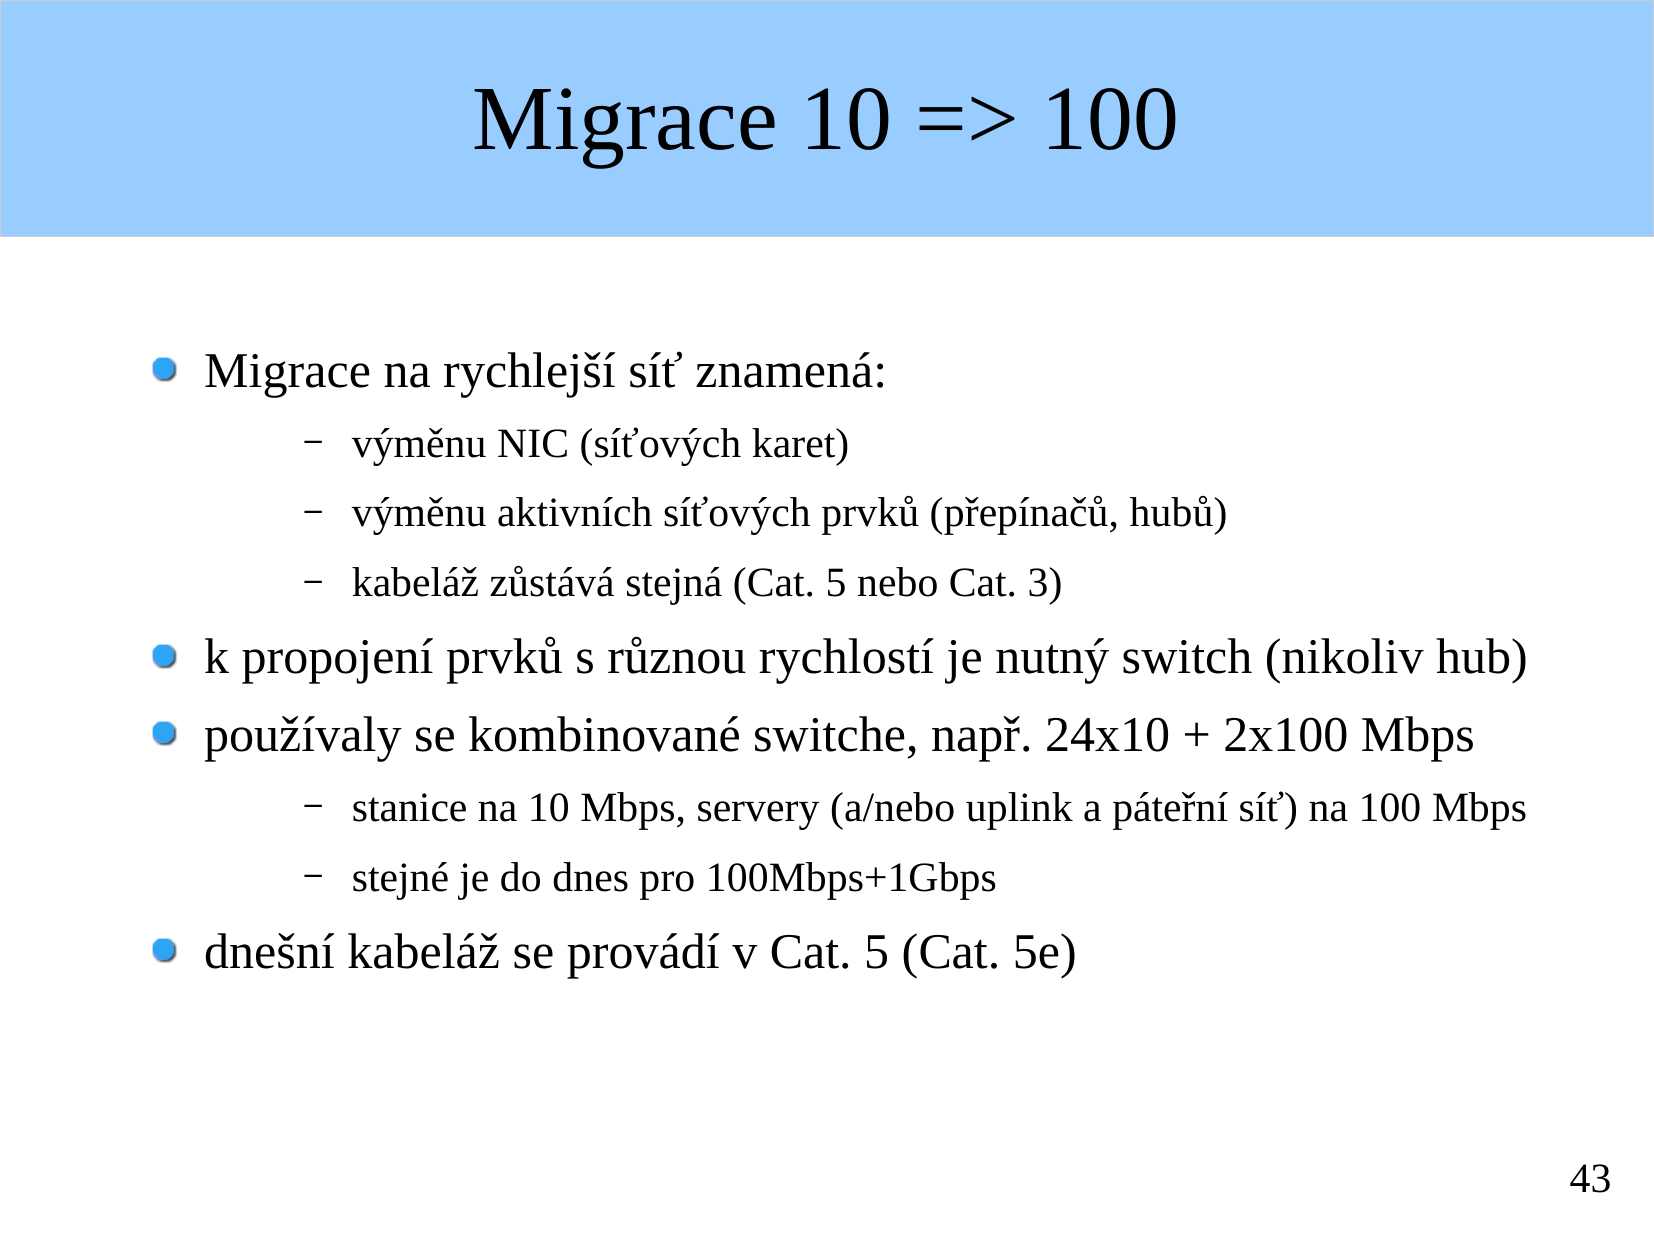

# Migrace 10 => 100
Migrace na rychlejší síť znamená:
výměnu NIC (síťových karet)
výměnu aktivních síťových prvků (přepínačů, hubů)
kabeláž zůstává stejná (Cat. 5 nebo Cat. 3)
k propojení prvků s různou rychlostí je nutný switch (nikoliv hub)
používaly se kombinované switche, např. 24x10 + 2x100 Mbps
stanice na 10 Mbps, servery (a/nebo uplink a páteřní síť) na 100 Mbps
stejné je do dnes pro 100Mbps+1Gbps
dnešní kabeláž se provádí v Cat. 5 (Cat. 5e)